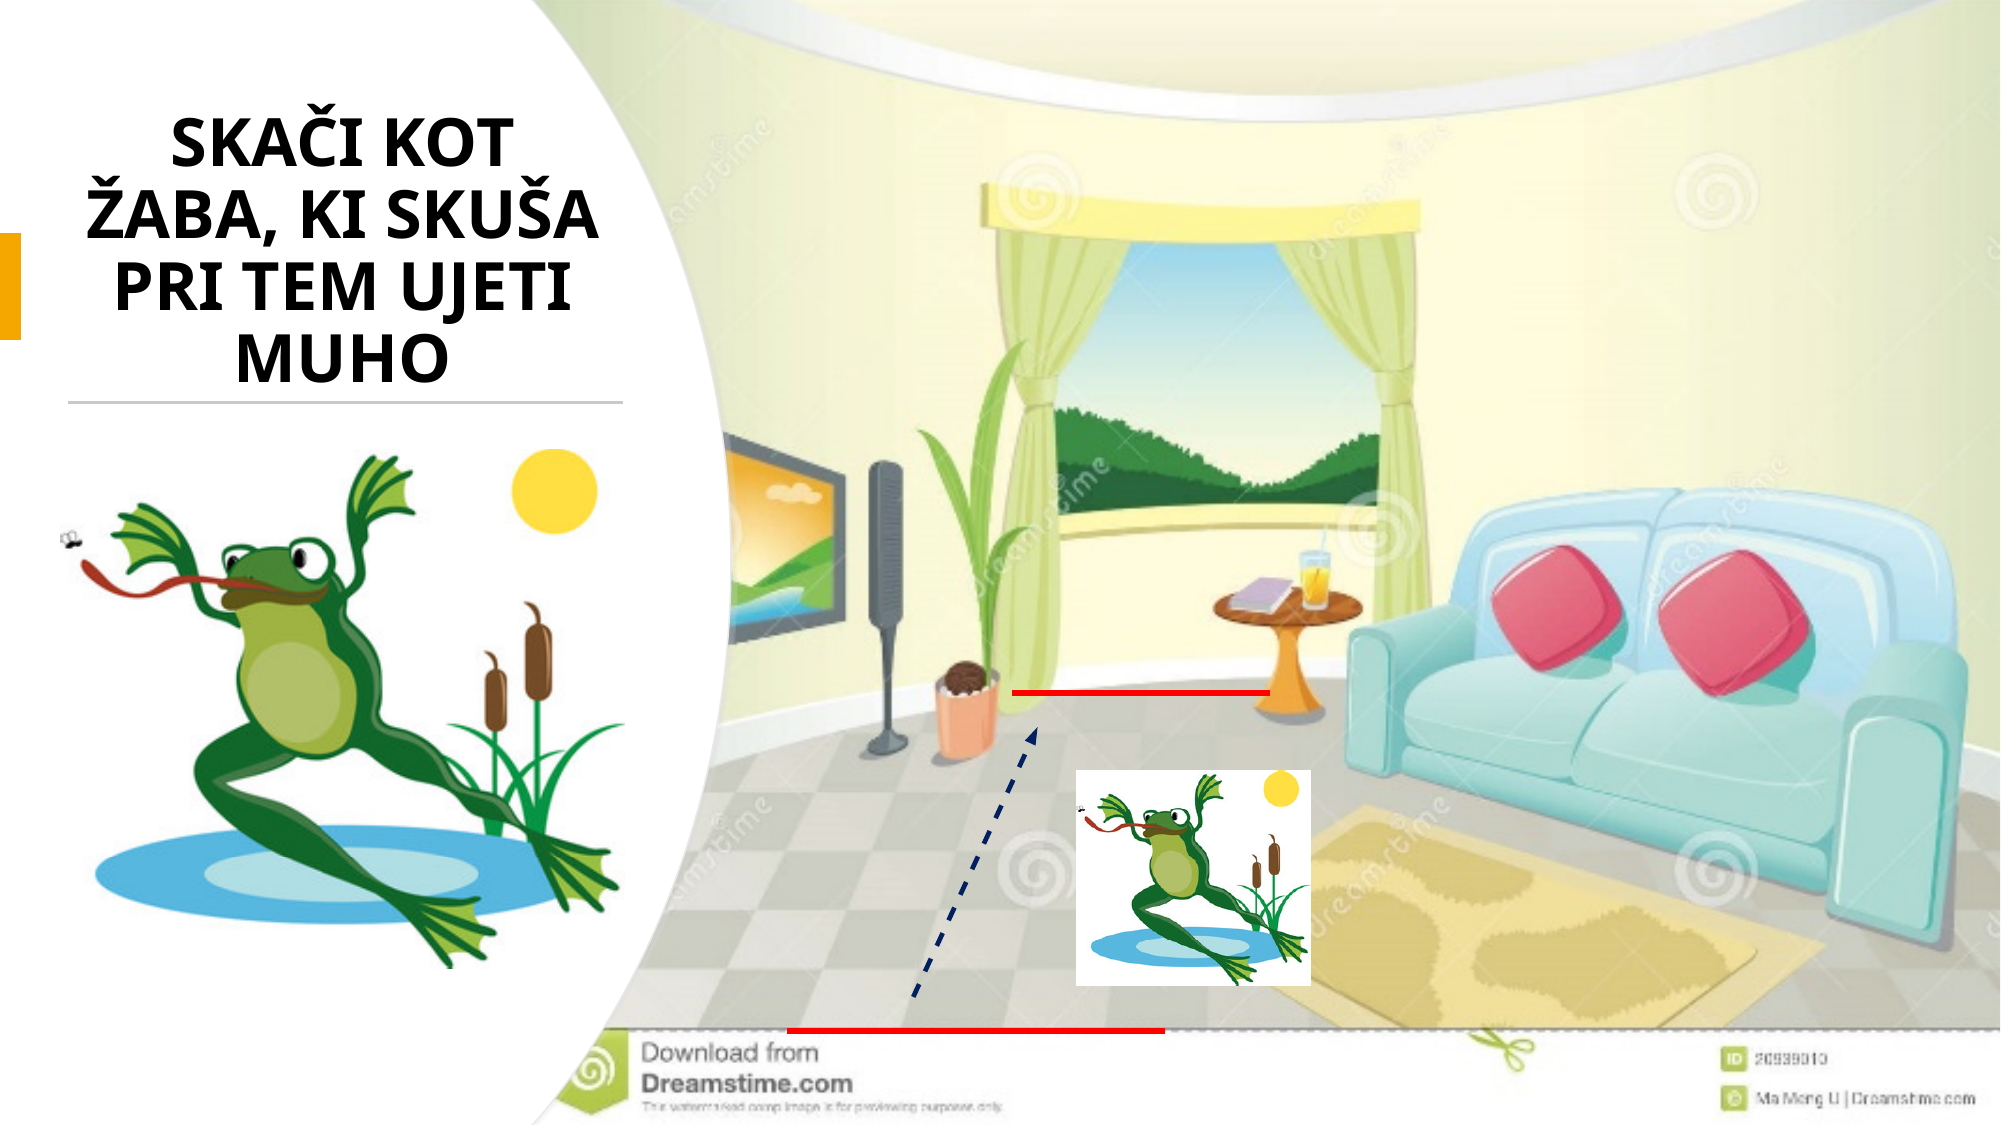

# SKAČI KOT ŽABA, KI SKUŠA PRI TEM UJETI MUHO